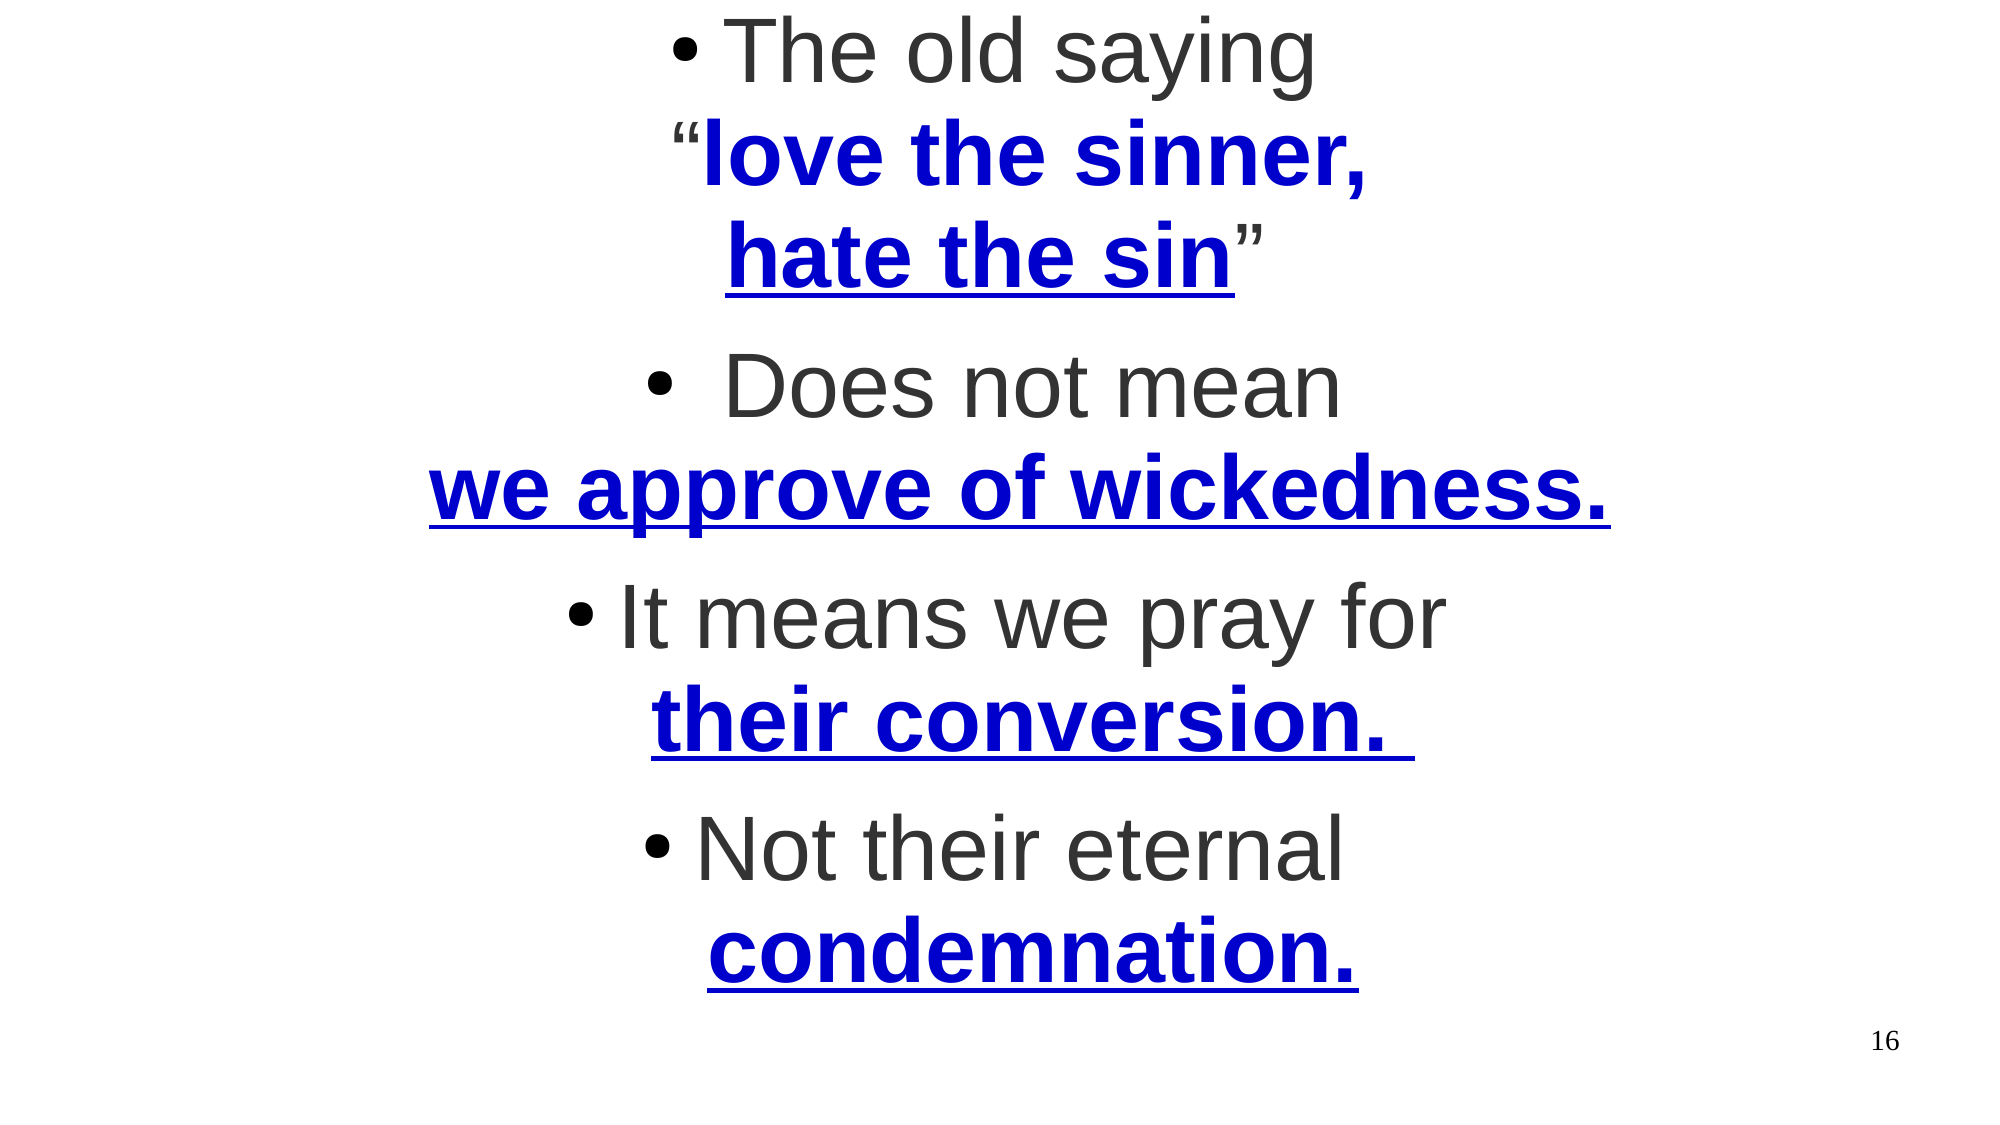

# The old saying “love the sinner, hate the sin”
 Does not mean
we approve of wickedness.
It means we pray for
their conversion.
Not their eternal
condemnation.
16